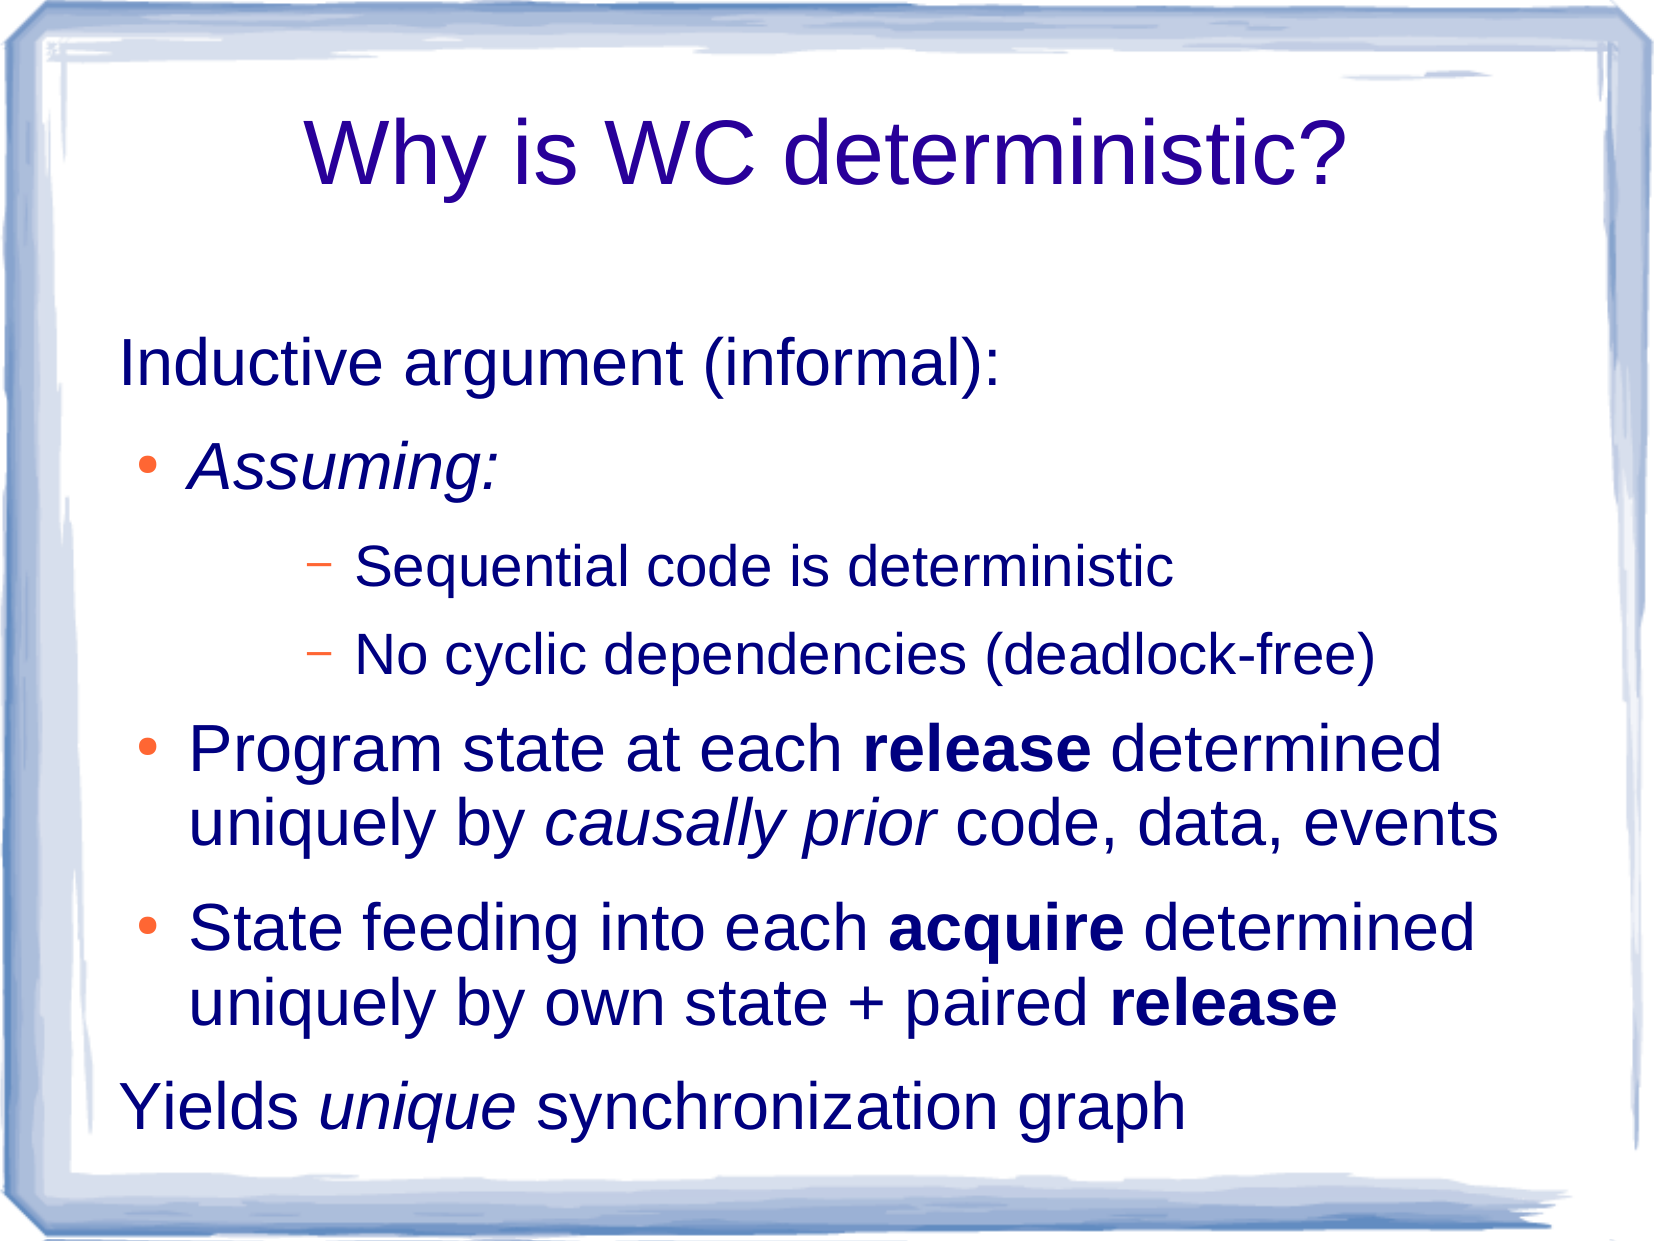

# Why is WC deterministic?
Inductive argument (informal):
Assuming:
Sequential code is deterministic
No cyclic dependencies (deadlock-free)
Program state at each release determined uniquely by causally prior code, data, events
State feeding into each acquire determined uniquely by own state + paired release
Yields unique synchronization graph